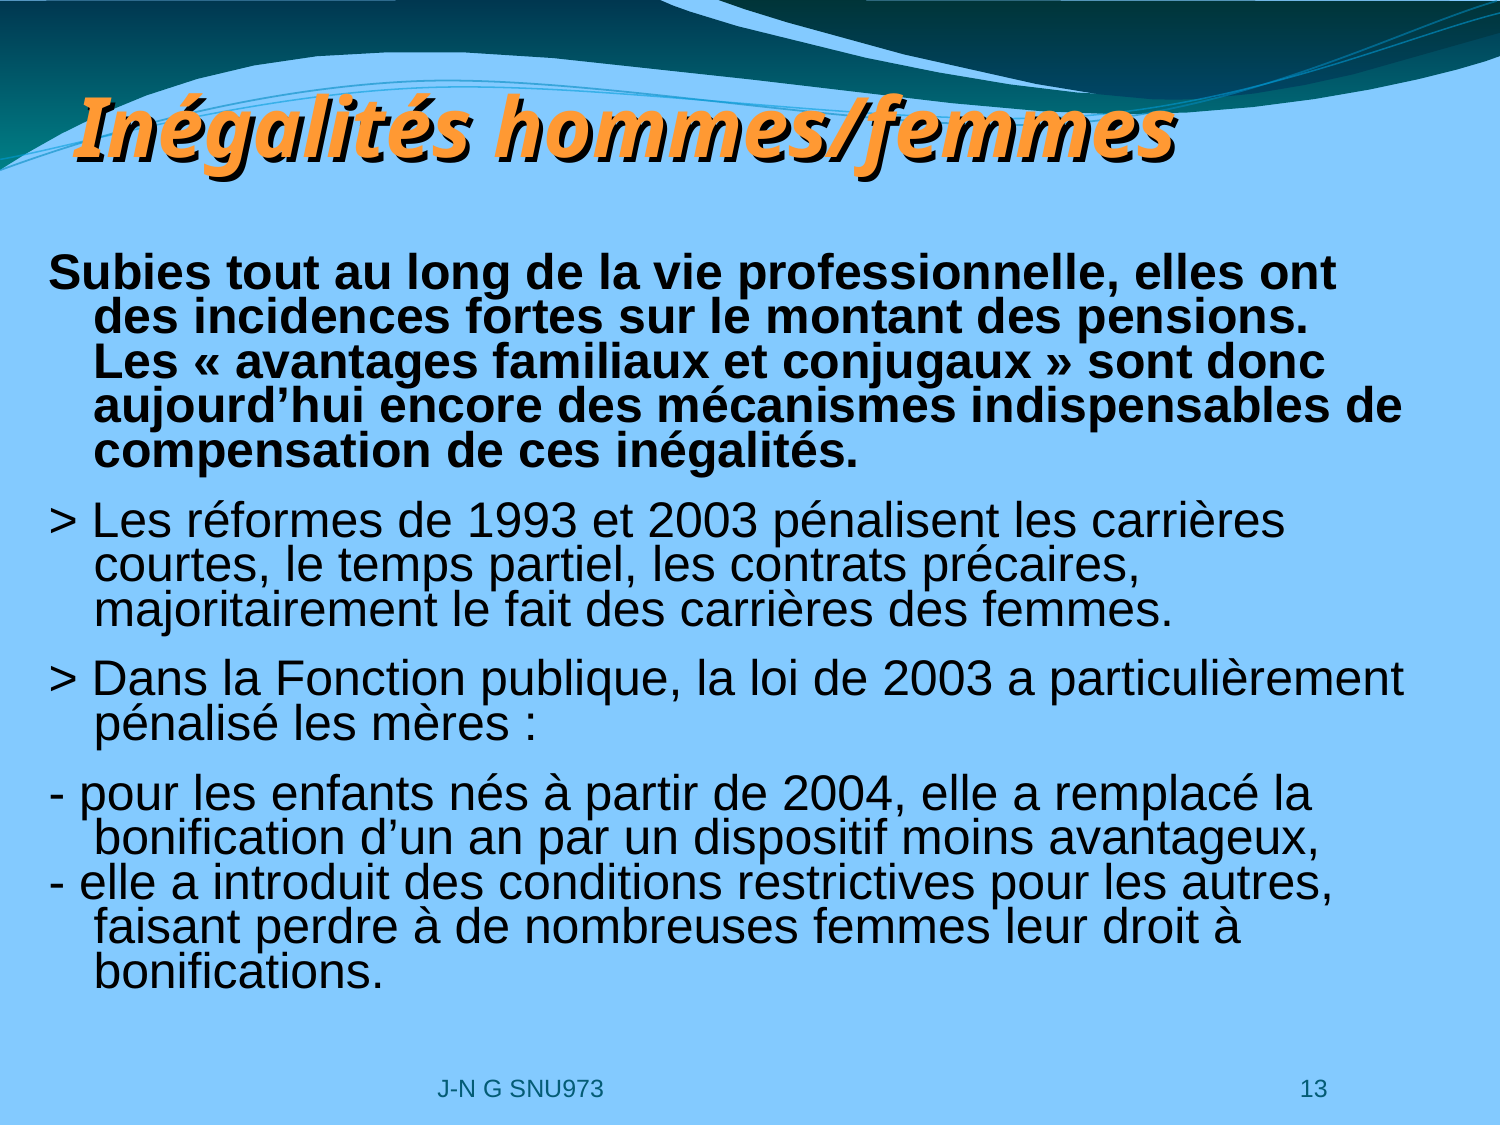

# Inégalités hommes/femmes
Subies tout au long de la vie professionnelle, elles ont des incidences fortes sur le montant des pensions. Les « avantages familiaux et conjugaux » sont donc aujourd’hui encore des mécanismes indispensables de compensation de ces inégalités.
> Les réformes de 1993 et 2003 pénalisent les carrières courtes, le temps partiel, les contrats précaires, majoritairement le fait des carrières des femmes.
> Dans la Fonction publique, la loi de 2003 a particulièrement pénalisé les mères :
- pour les enfants nés à partir de 2004, elle a remplacé la bonification d’un an par un dispositif moins avantageux,
- elle a introduit des conditions restrictives pour les autres, faisant perdre à de nombreuses femmes leur droit à bonifications.
J-N G SNU973